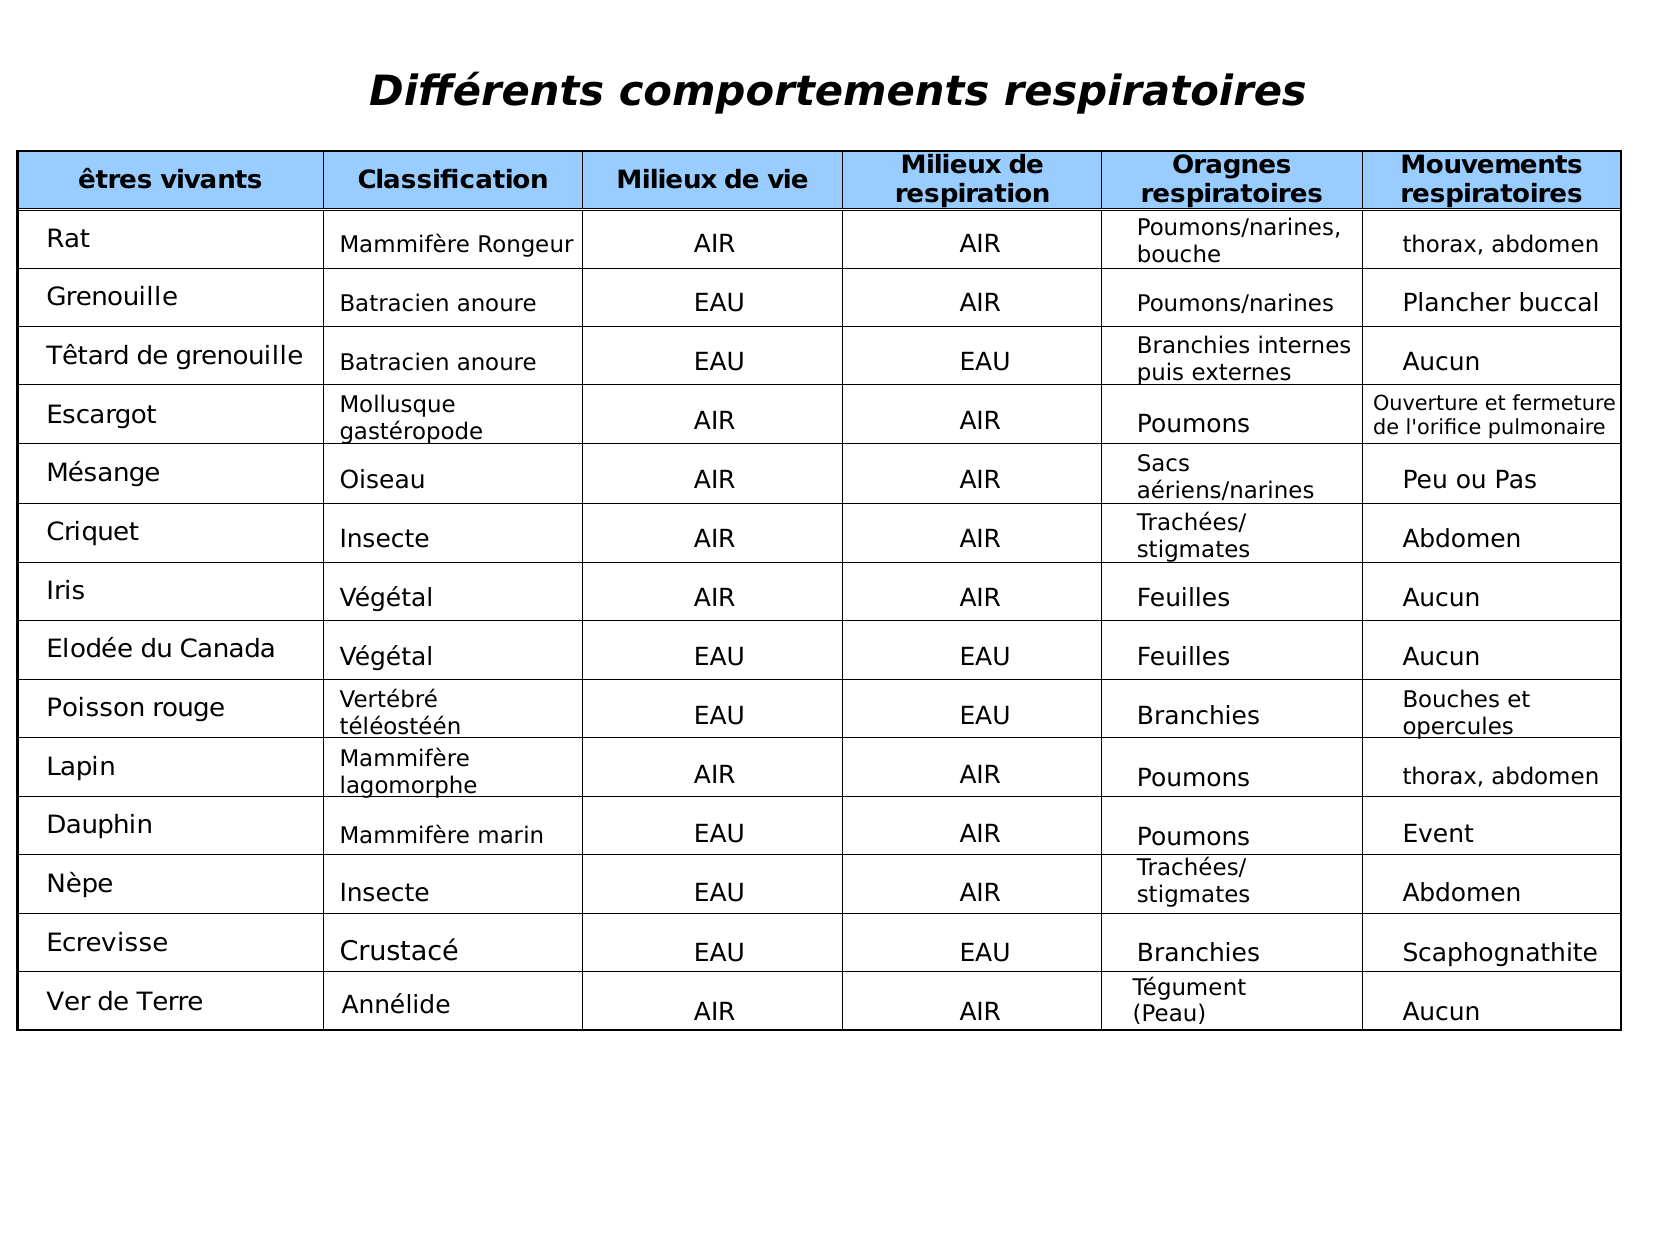

Différents comportements respiratoires
Poumons/narines, bouche
AIR
AIR
Mammifère Rongeur
thorax, abdomen
EAU
AIR
Plancher buccal
Batracien anoure
Poumons/narines
Branchies internes puis externes
EAU
EAU
Aucun
Batracien anoure
Mollusque gastéropode
Ouverture et fermeture de l'orifice pulmonaire
AIR
AIR
Poumons
Sacs aériens/narines
Oiseau
AIR
Peu ou Pas
AIR
Trachées/ stigmates
Insecte
AIR
AIR
Abdomen
Végétal
AIR
AIR
Feuilles
Aucun
Végétal
EAU
EAU
Feuilles
Aucun
Vertébré téléostéén
Bouches et opercules
EAU
EAU
Branchies
Mammifère lagomorphe
AIR
AIR
Poumons
thorax, abdomen
EAU
AIR
Event
Mammifère marin
Poumons
Trachées/ stigmates
Insecte
EAU
AIR
Abdomen
Crustacé
EAU
EAU
Branchies
Scaphognathite
Tégument (Peau)
Annélide
AIR
AIR
Aucun